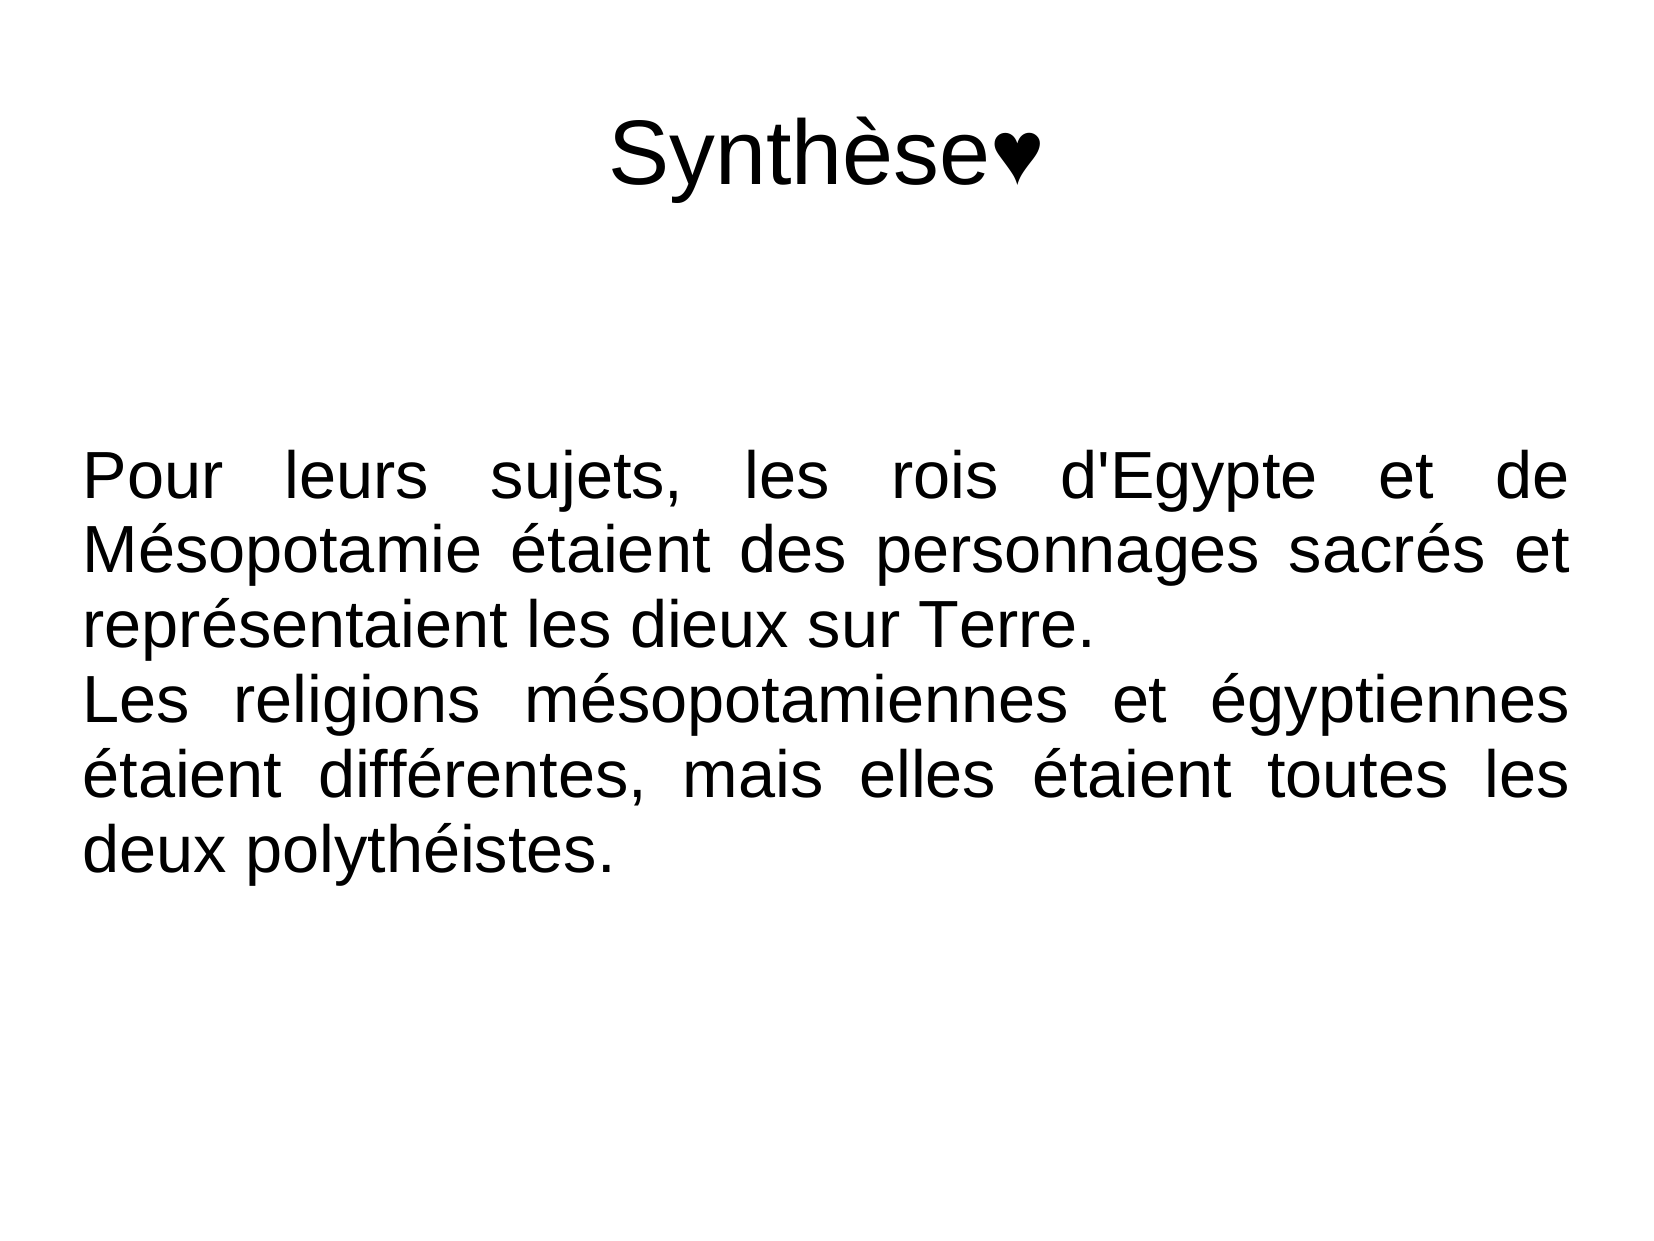

# Synthèse♥
Pour leurs sujets, les rois d'Egypte et de Mésopotamie étaient des personnages sacrés et représentaient les dieux sur Terre.
Les religions mésopotamiennes et égyptiennes étaient différentes, mais elles étaient toutes les deux polythéistes.